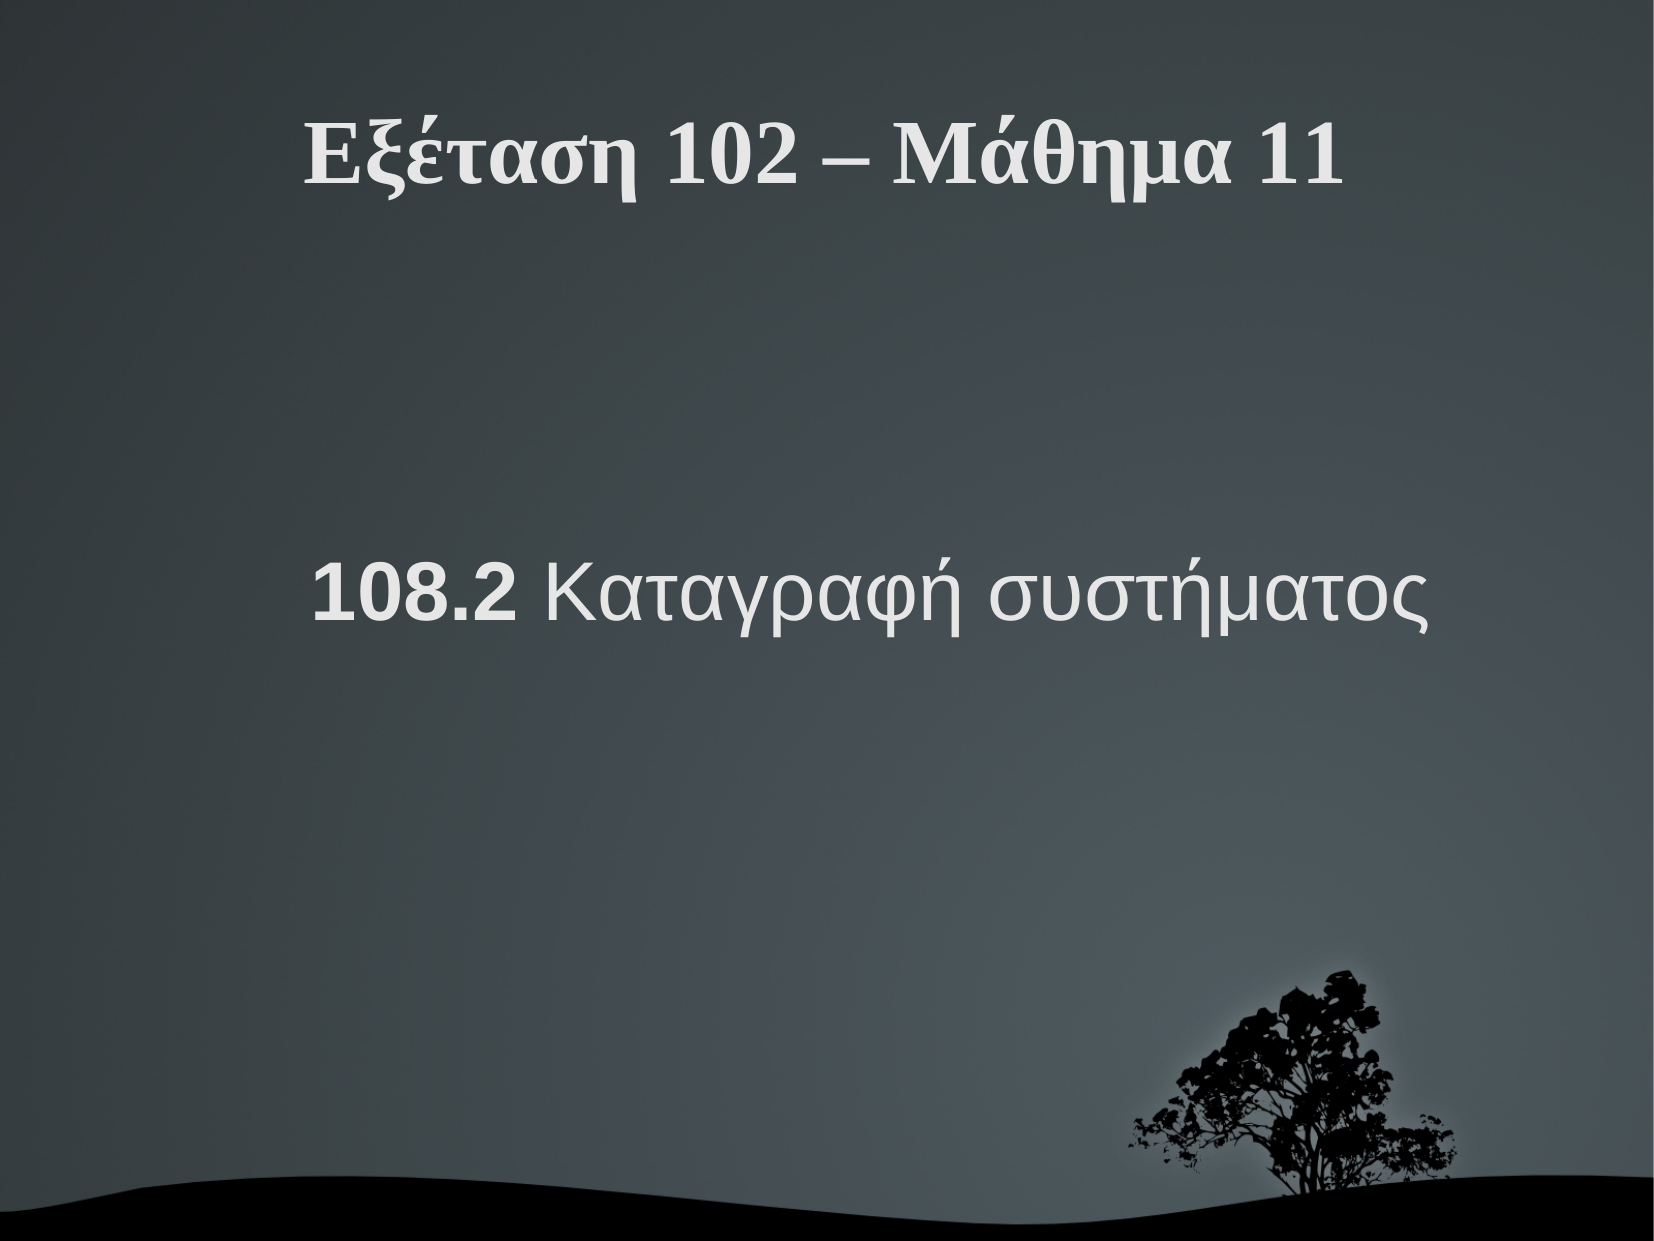

# Εξέταση 102 – Μάθημα 11
108.2 Καταγραφή συστήματος